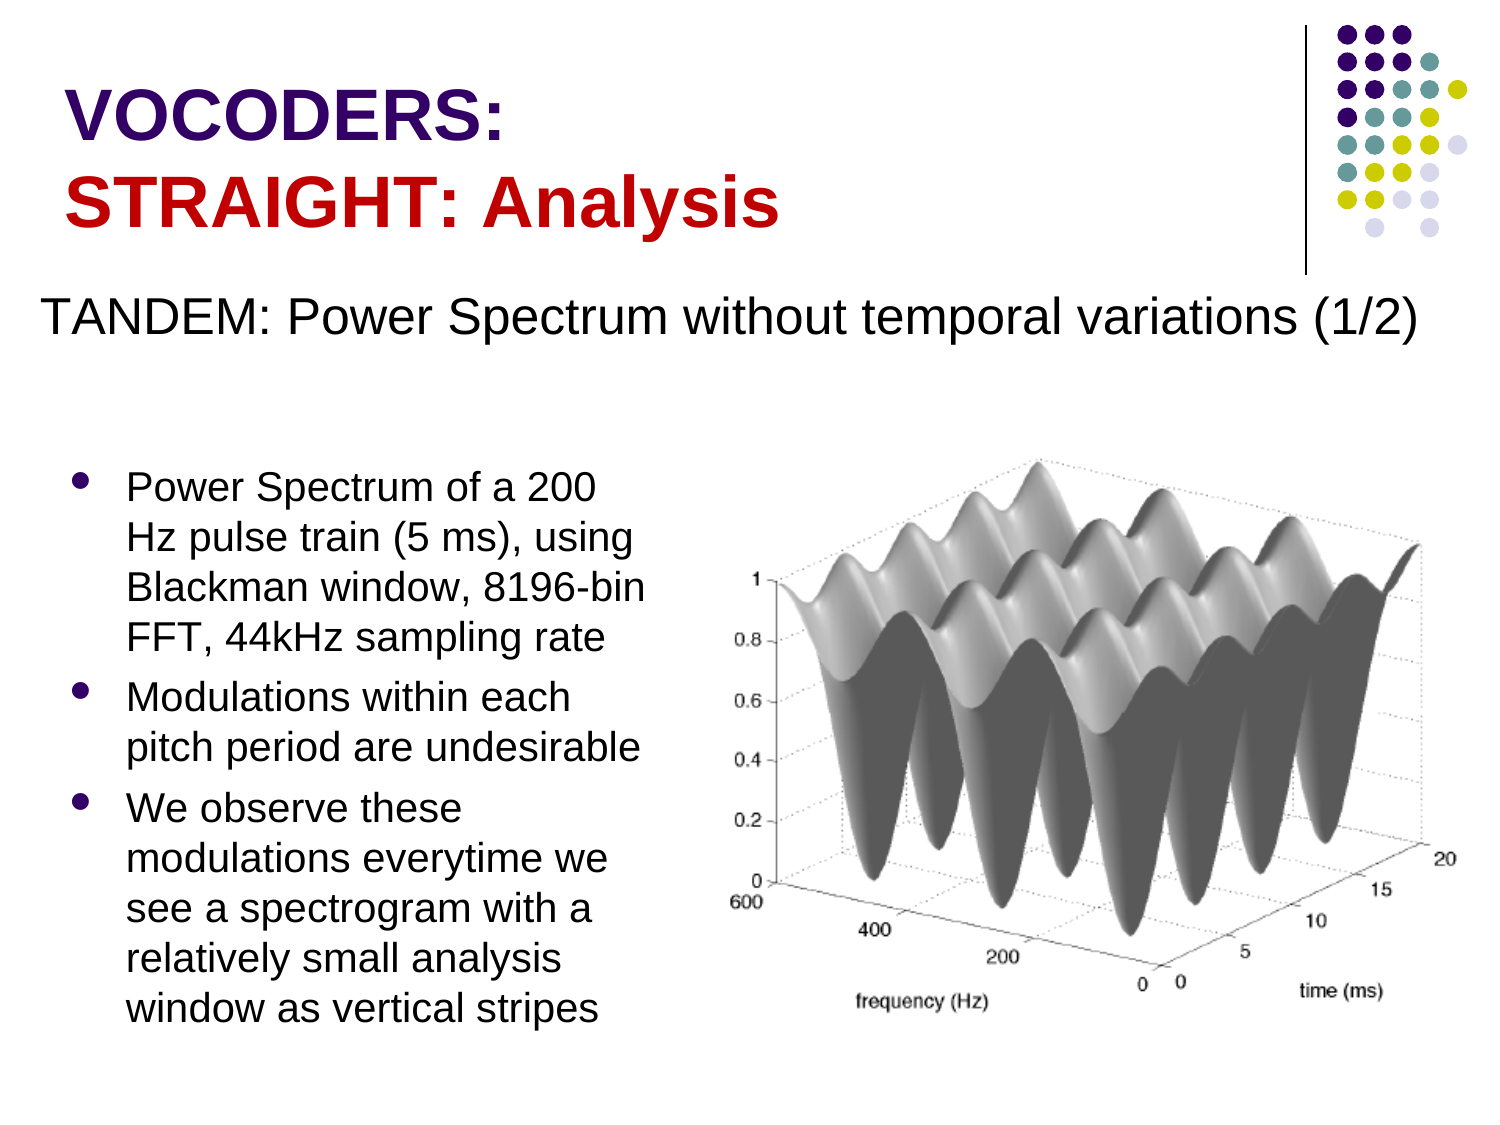

VOCODERS:
STRAIGHT: Analysis
# TANDEM: Power Spectrum without temporal variations (1/2)
Power Spectrum of a 200 Hz pulse train (5 ms), using Blackman window, 8196-bin FFT, 44kHz sampling rate
Modulations within each pitch period are undesirable
We observe these modulations everytime we see a spectrogram with a relatively small analysis window as vertical stripes